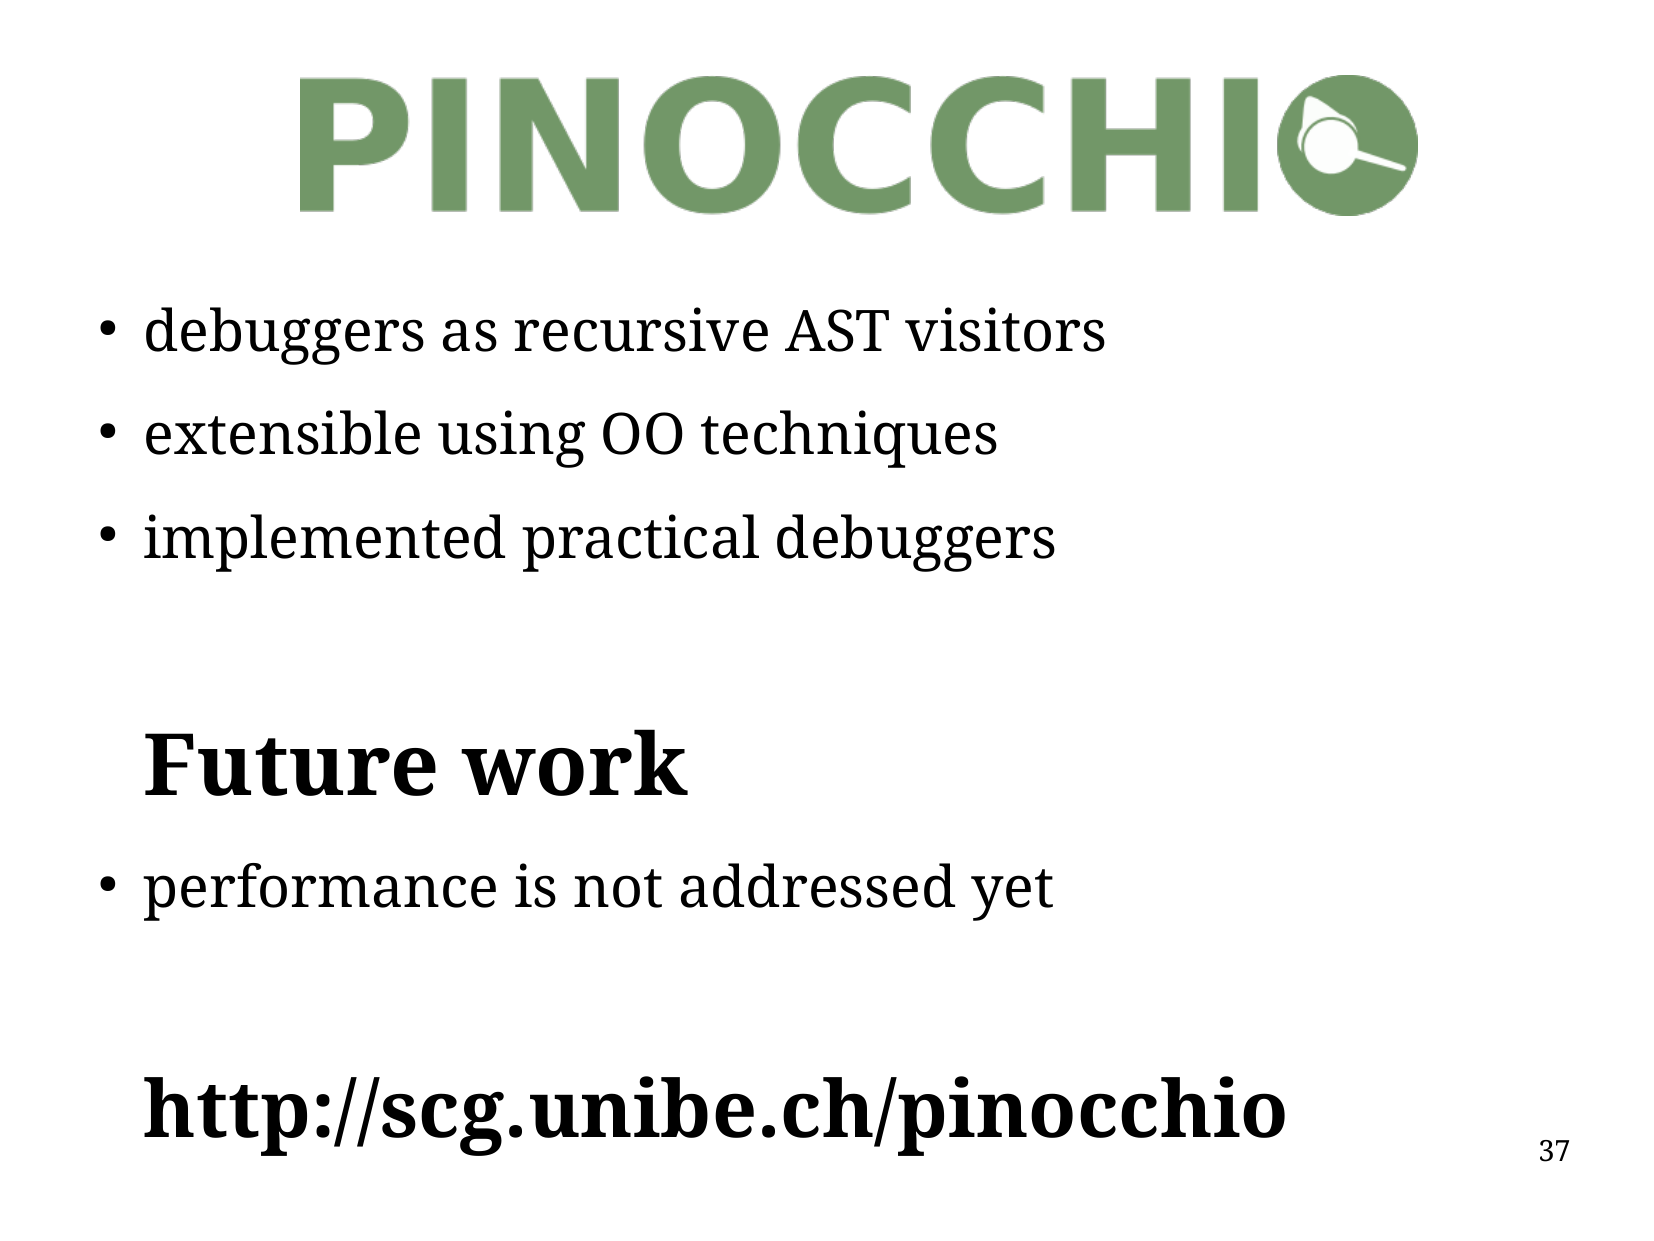

# debuggers as recursive AST visitors
extensible using OO techniques
implemented practical debuggers
Future work
performance is not addressed yet
http://scg.unibe.ch/pinocchio
37